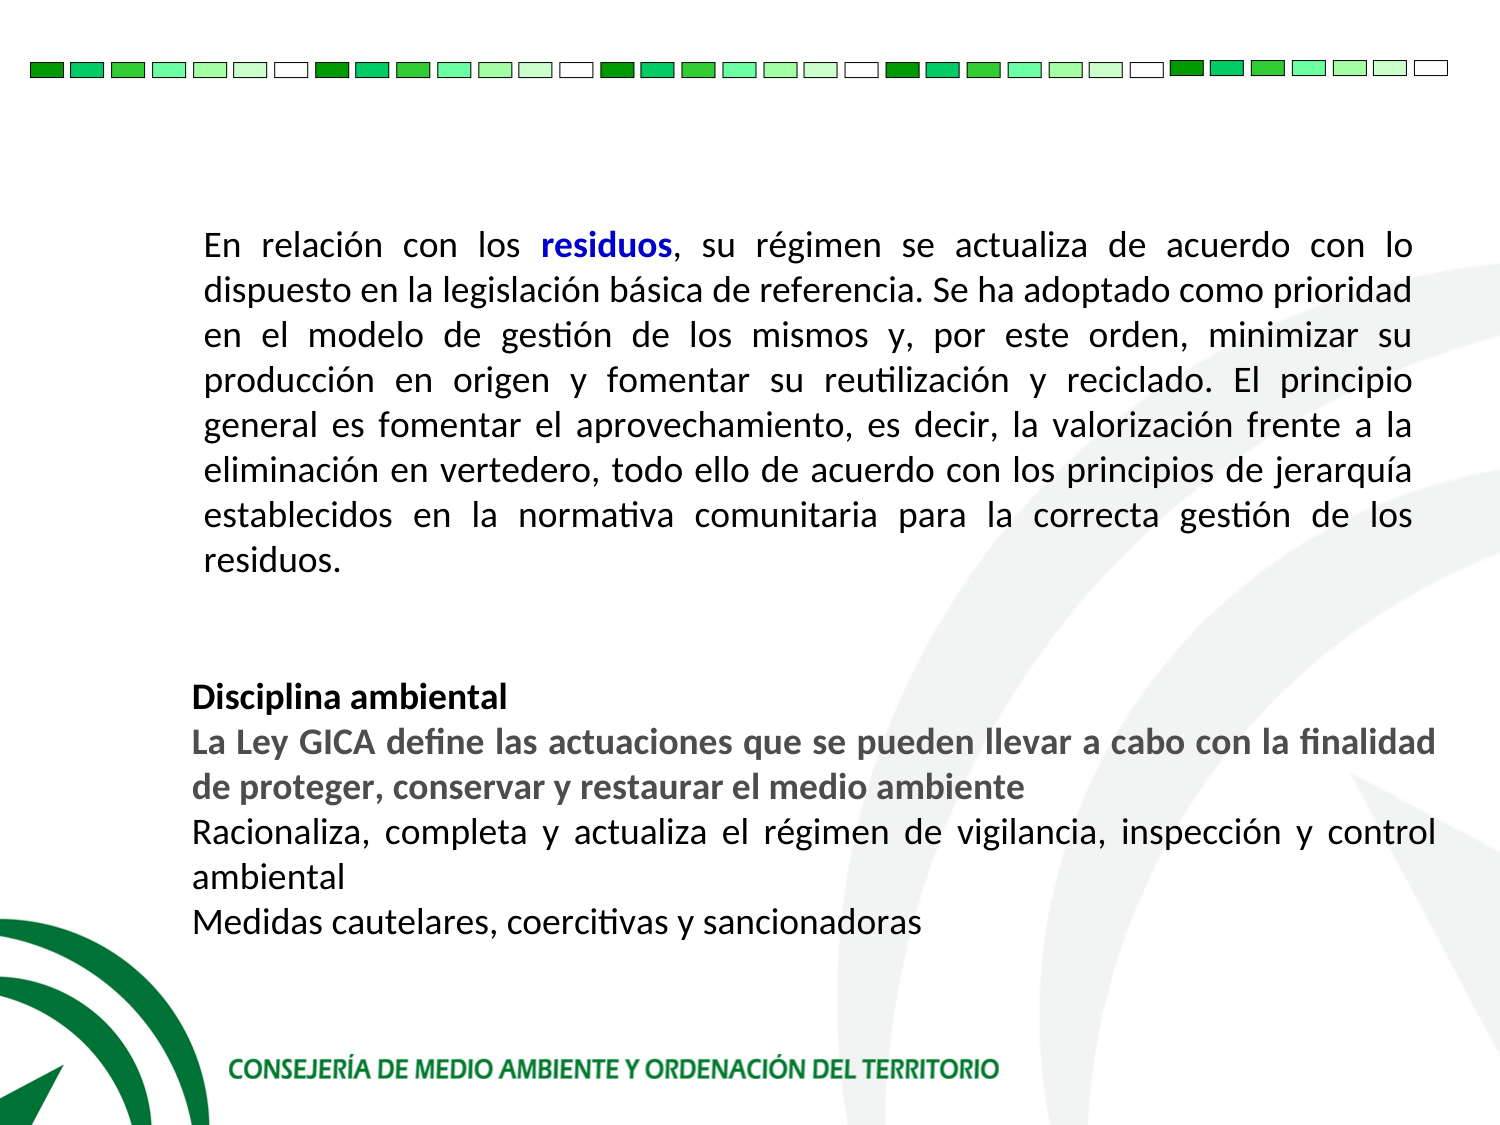

En relación con los residuos, su régimen se actualiza de acuerdo con lo dispuesto en la legislación básica de referencia. Se ha adoptado como prioridad en el modelo de gestión de los mismos y, por este orden, minimizar su producción en origen y fomentar su reutilización y reciclado. El principio general es fomentar el aprovechamiento, es decir, la valorización frente a la eliminación en vertedero, todo ello de acuerdo con los principios de jerarquía establecidos en la normativa comunitaria para la correcta gestión de los residuos.
Disciplina ambiental
La Ley GICA define las actuaciones que se pueden llevar a cabo con la finalidad de proteger, conservar y restaurar el medio ambiente
Racionaliza, completa y actualiza el régimen de vigilancia, inspección y control ambiental
Medidas cautelares, coercitivas y sancionadoras